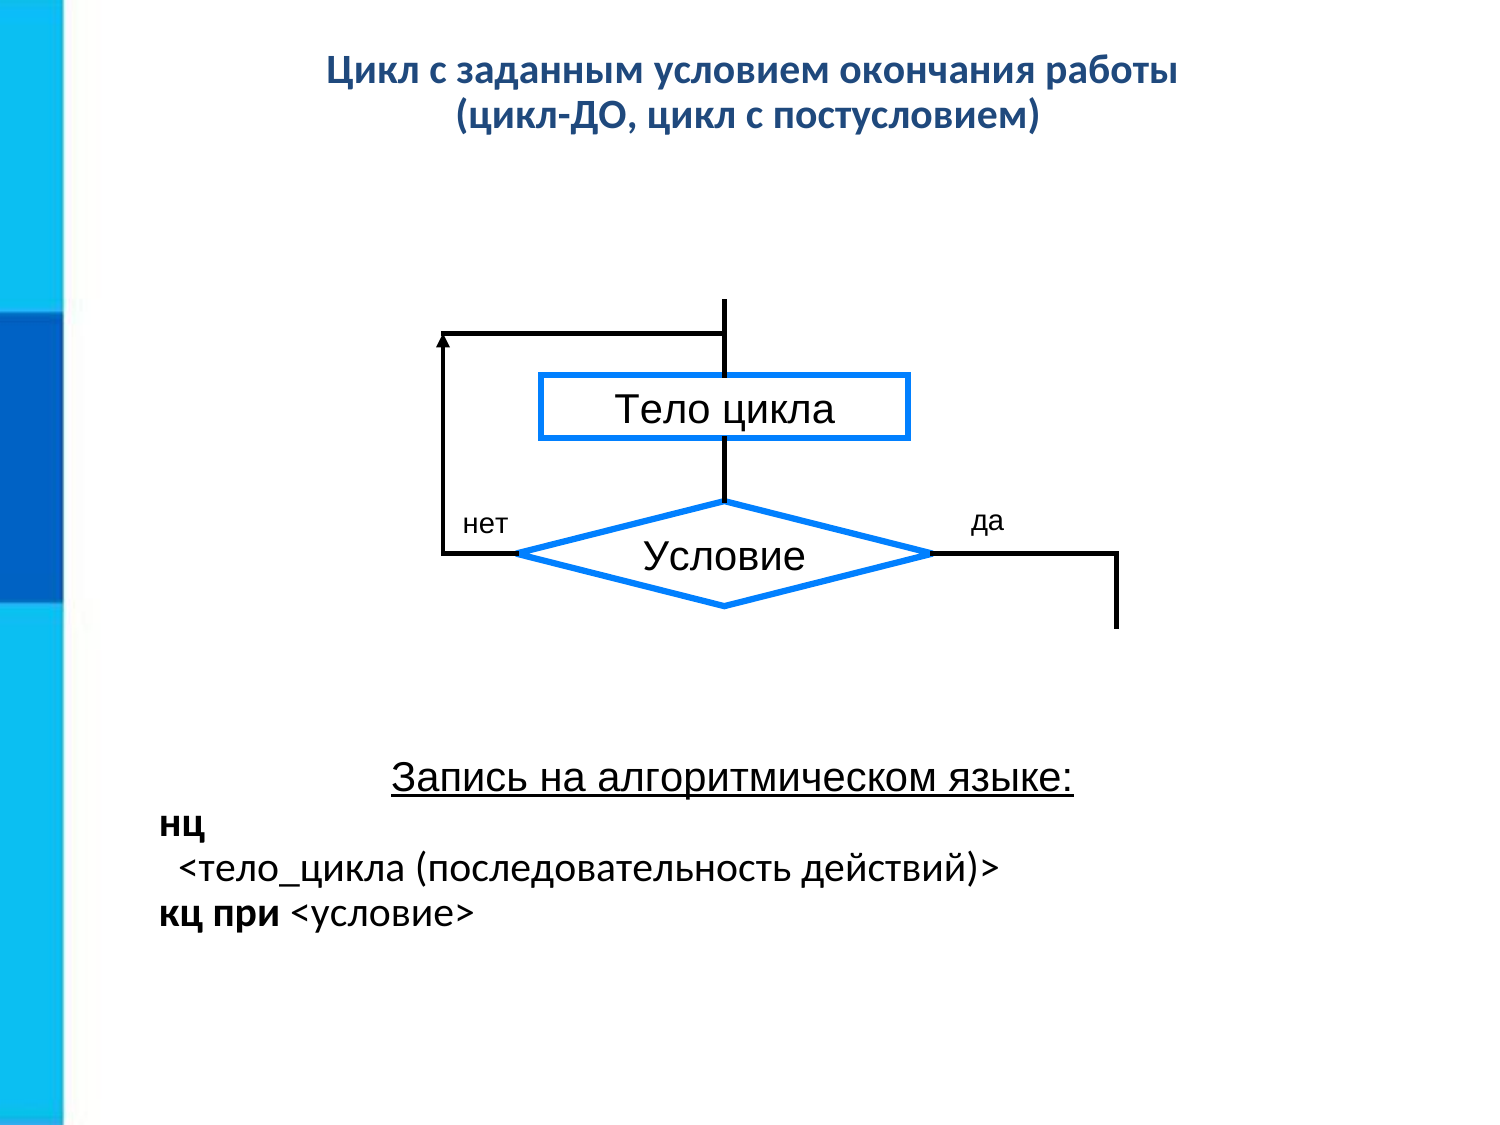

Цикл с заданным условием окончания работы
 (цикл-ДО, цикл с постусловием)
Тело цикла
да
Условие
нет
Запись на алгоритмическом языке:
 нц
 <тело_цикла (последовательность действий)>
 кц при <условие>